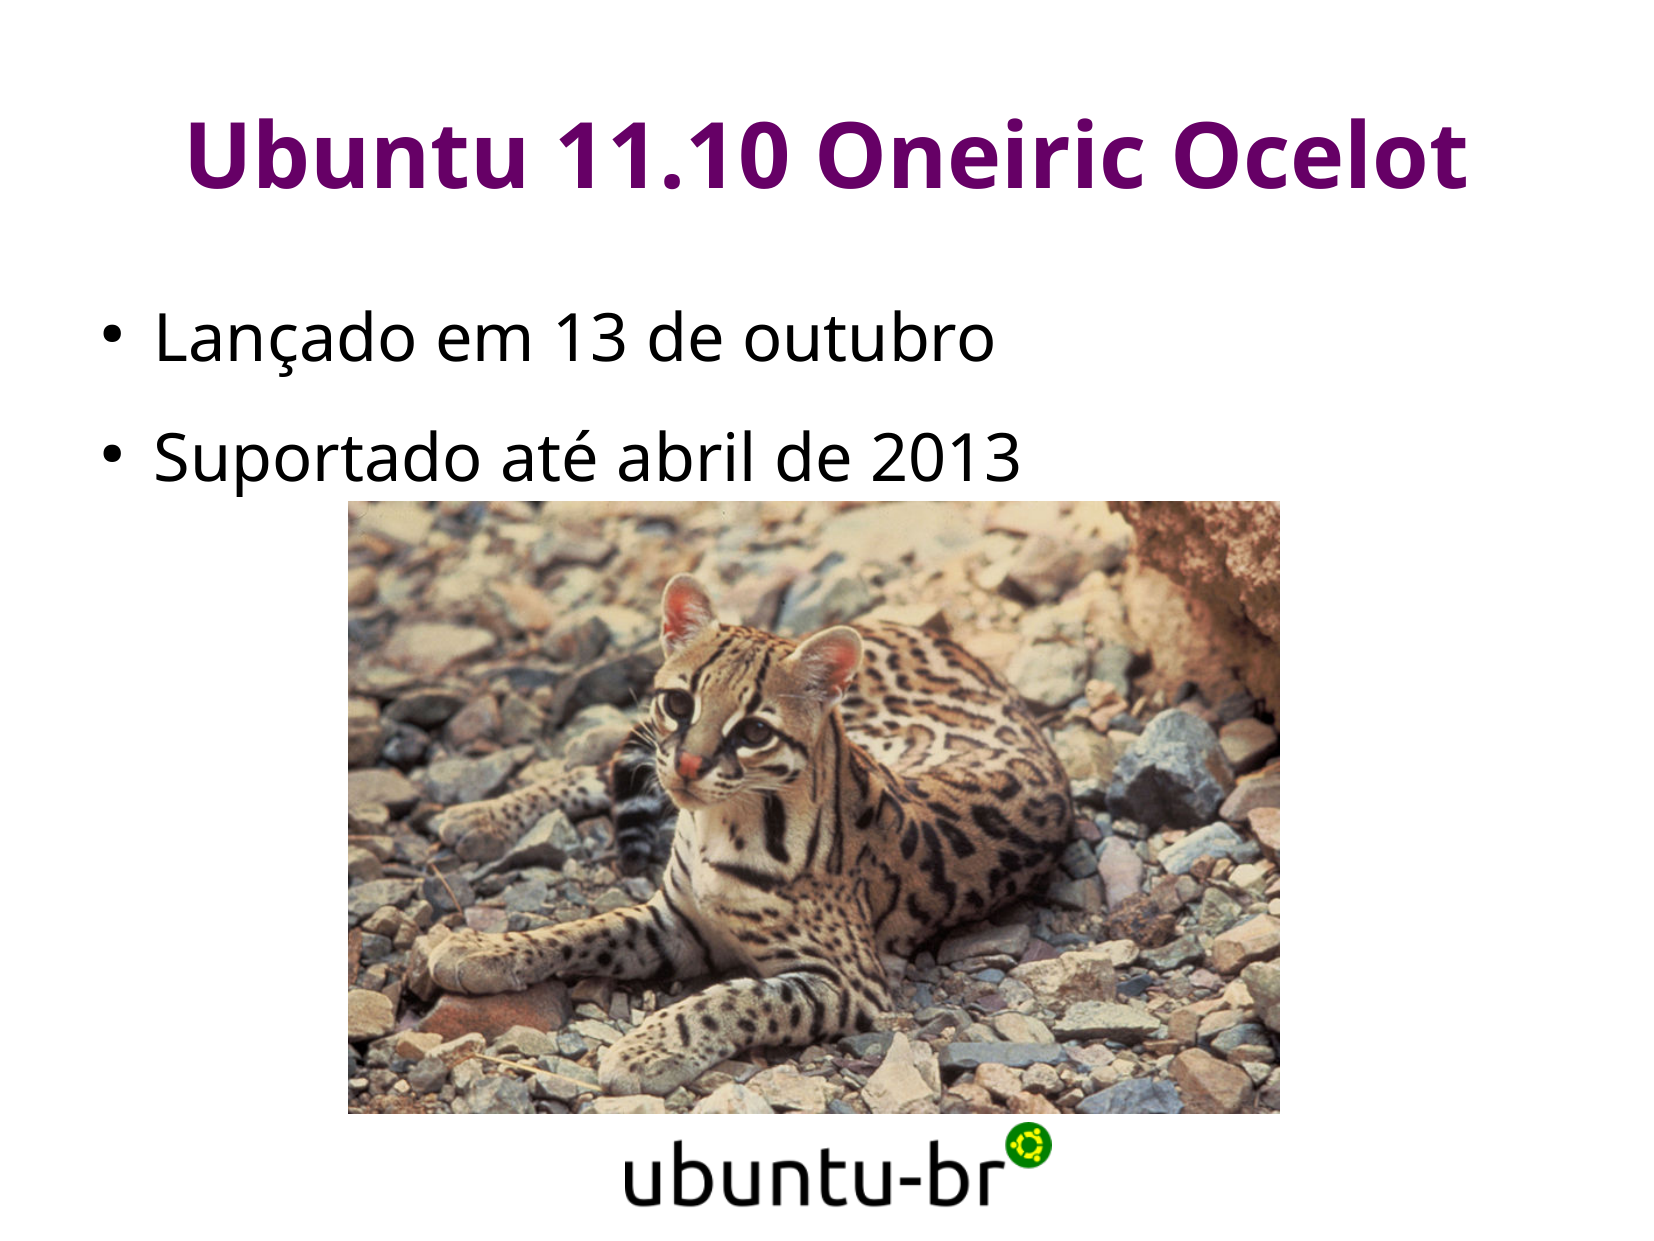

# Ubuntu 11.10 Oneiric Ocelot
Lançado em 13 de outubro
Suportado até abril de 2013